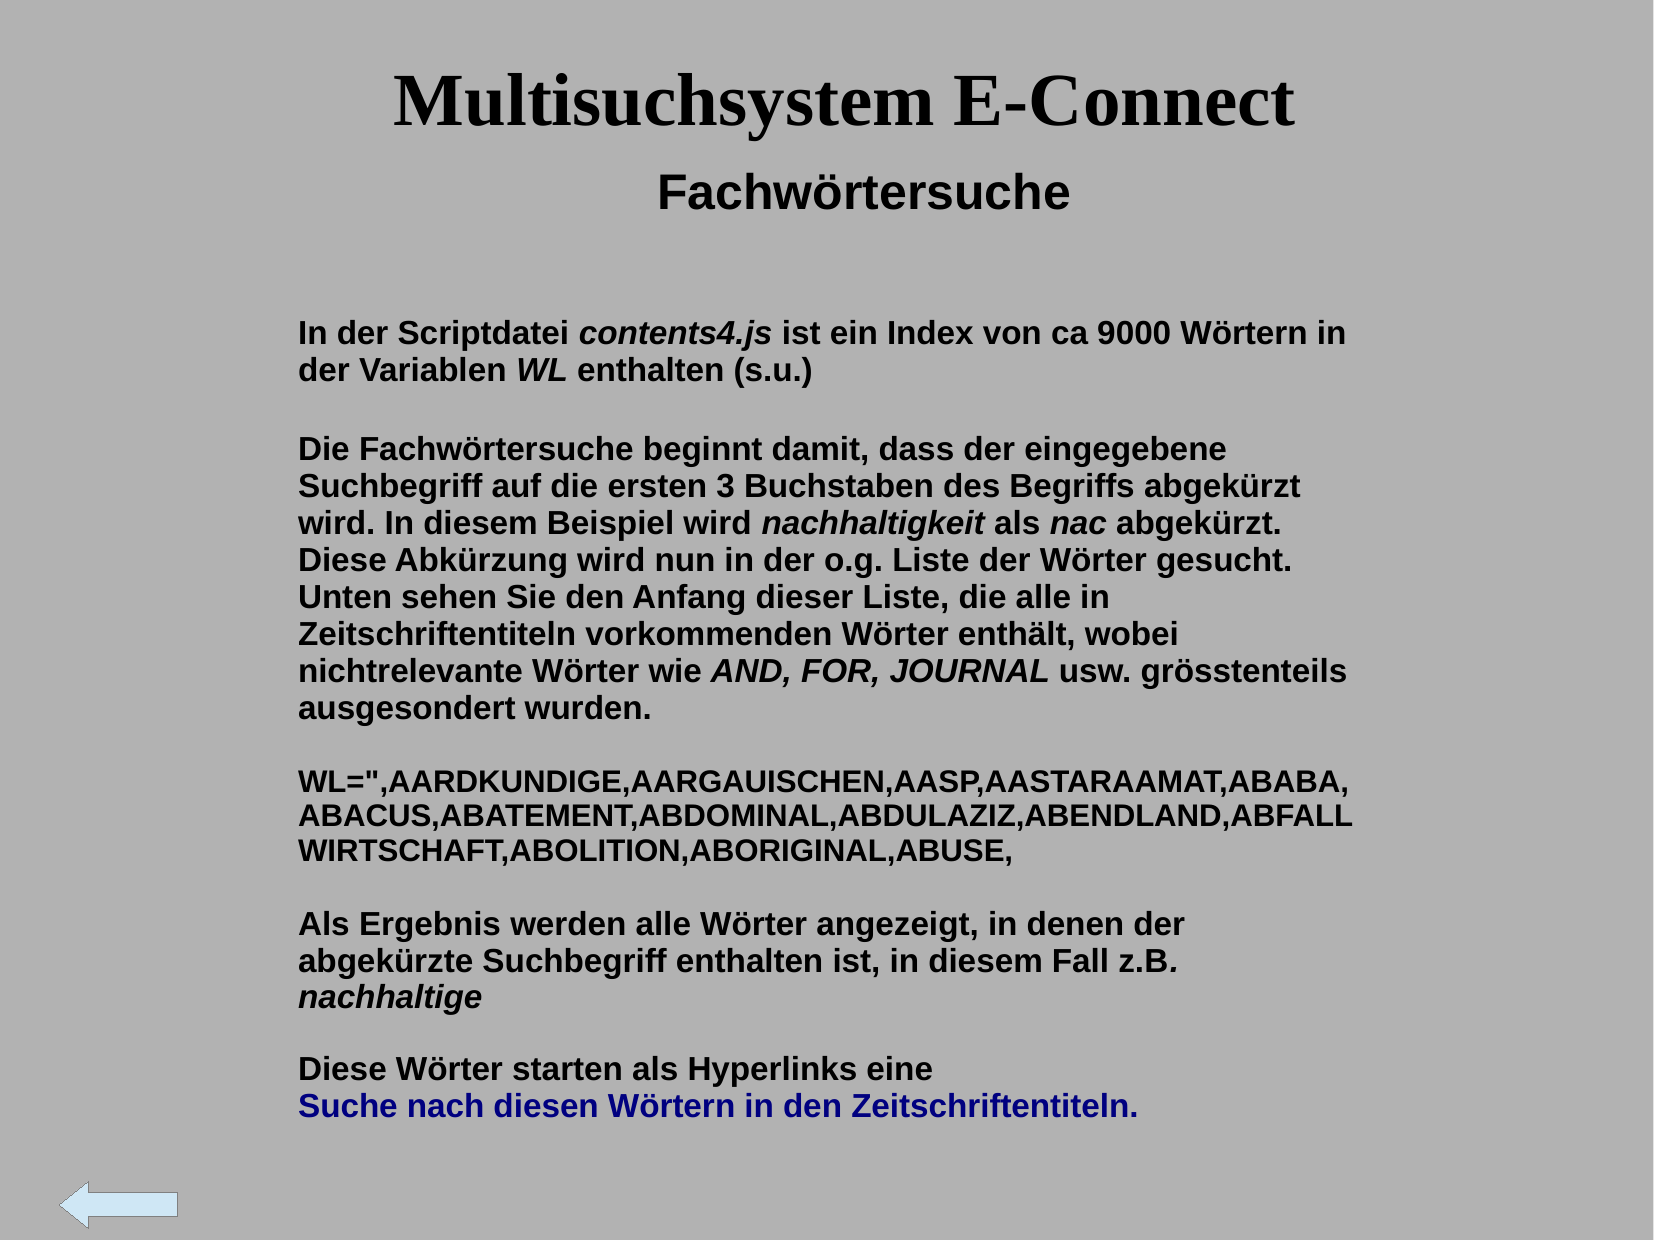

Multisuchsystem E-Connect
Fachwörtersuche
In der Scriptdatei contents4.js ist ein Index von ca 9000 Wörtern in der Variablen WL enthalten (s.u.)
Die Fachwörtersuche beginnt damit, dass der eingegebene Suchbegriff auf die ersten 3 Buchstaben des Begriffs abgekürzt wird. In diesem Beispiel wird nachhaltigkeit als nac abgekürzt. Diese Abkürzung wird nun in der o.g. Liste der Wörter gesucht. Unten sehen Sie den Anfang dieser Liste, die alle in Zeitschriftentiteln vorkommenden Wörter enthält, wobei nichtrelevante Wörter wie AND, FOR, JOURNAL usw. grösstenteils ausgesondert wurden.
WL=",AARDKUNDIGE,AARGAUISCHEN,AASP,AASTARAAMAT,ABABA,ABACUS,ABATEMENT,ABDOMINAL,ABDULAZIZ,ABENDLAND,ABFALLWIRTSCHAFT,ABOLITION,ABORIGINAL,ABUSE,
Als Ergebnis werden alle Wörter angezeigt, in denen der abgekürzte Suchbegriff enthalten ist, in diesem Fall z.B. nachhaltige
Diese Wörter starten als Hyperlinks eine Suche nach diesen Wörtern in den Zeitschriftentiteln.